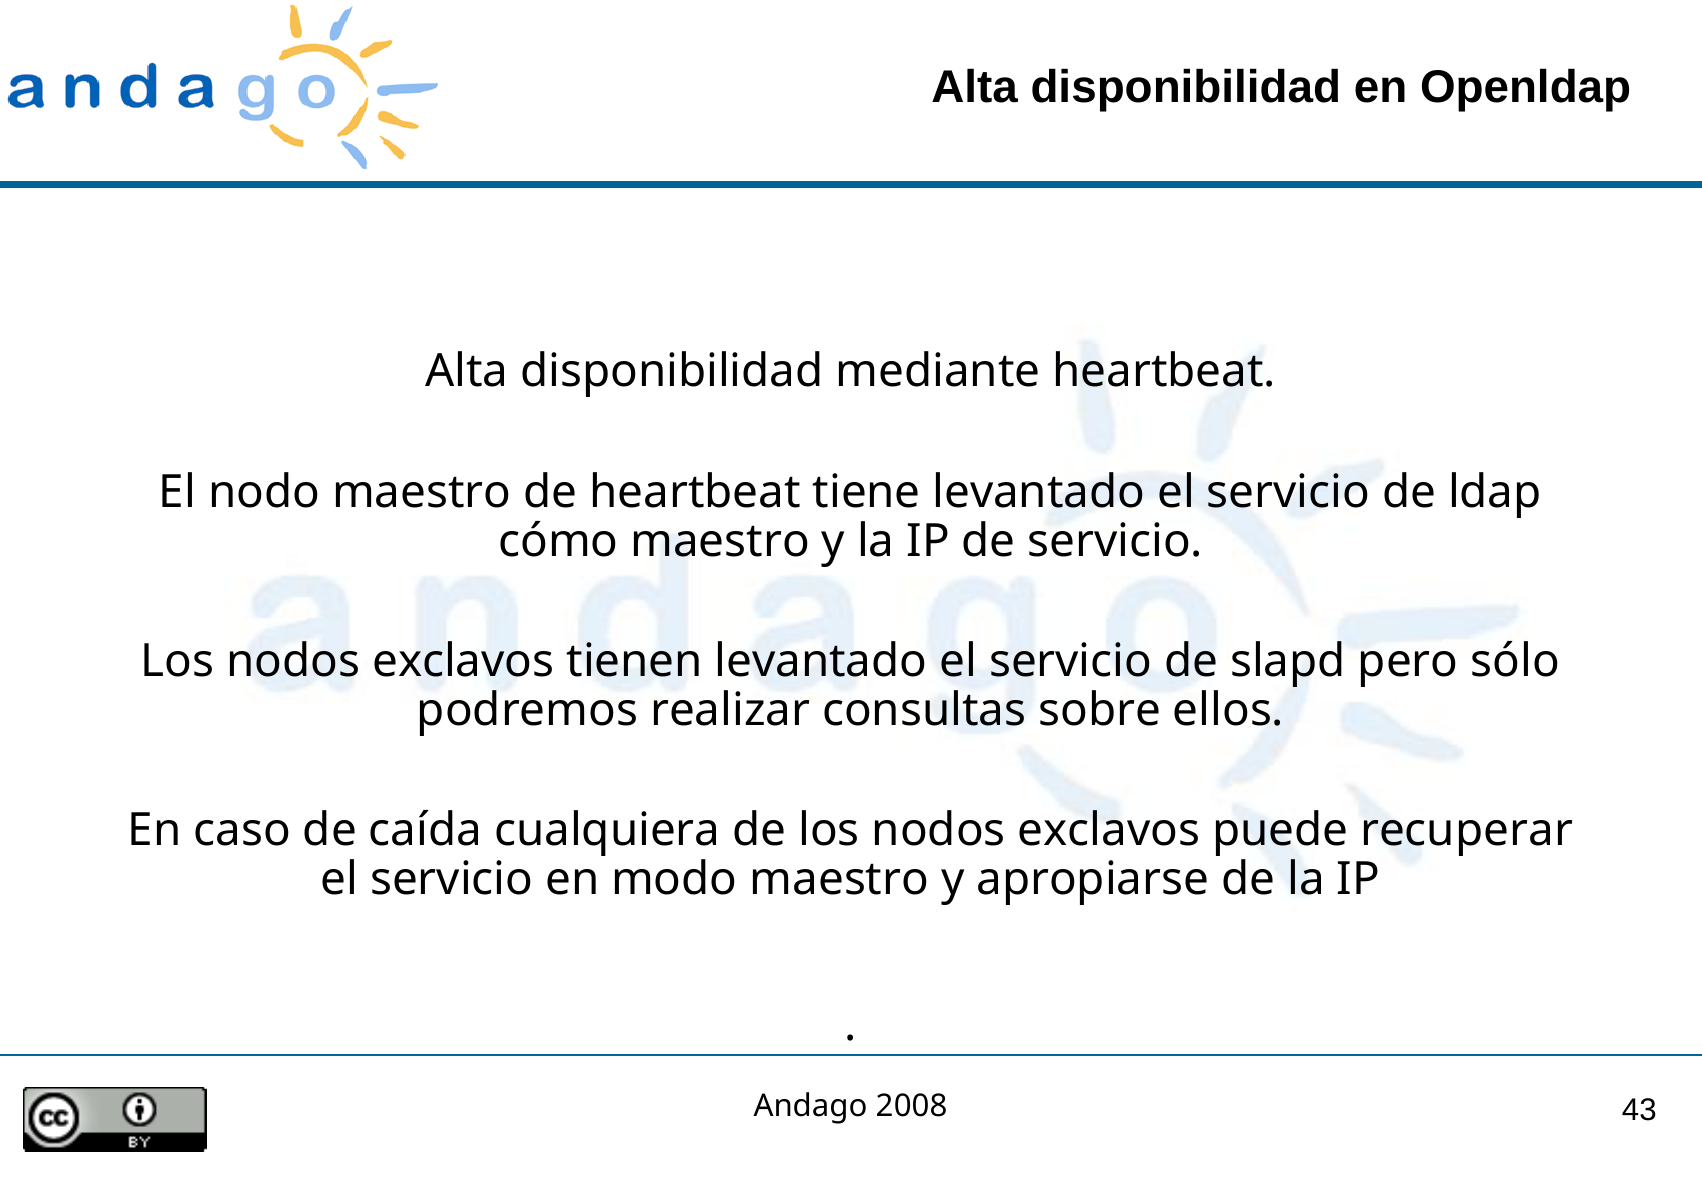

# Alta disponibilidad en Openldap
Alta disponibilidad mediante heartbeat.
El nodo maestro de heartbeat tiene levantado el servicio de ldap cómo maestro y la IP de servicio.
Los nodos exclavos tienen levantado el servicio de slapd pero sólo podremos realizar consultas sobre ellos.
En caso de caída cualquiera de los nodos exclavos puede recuperar el servicio en modo maestro y apropiarse de la IP
.